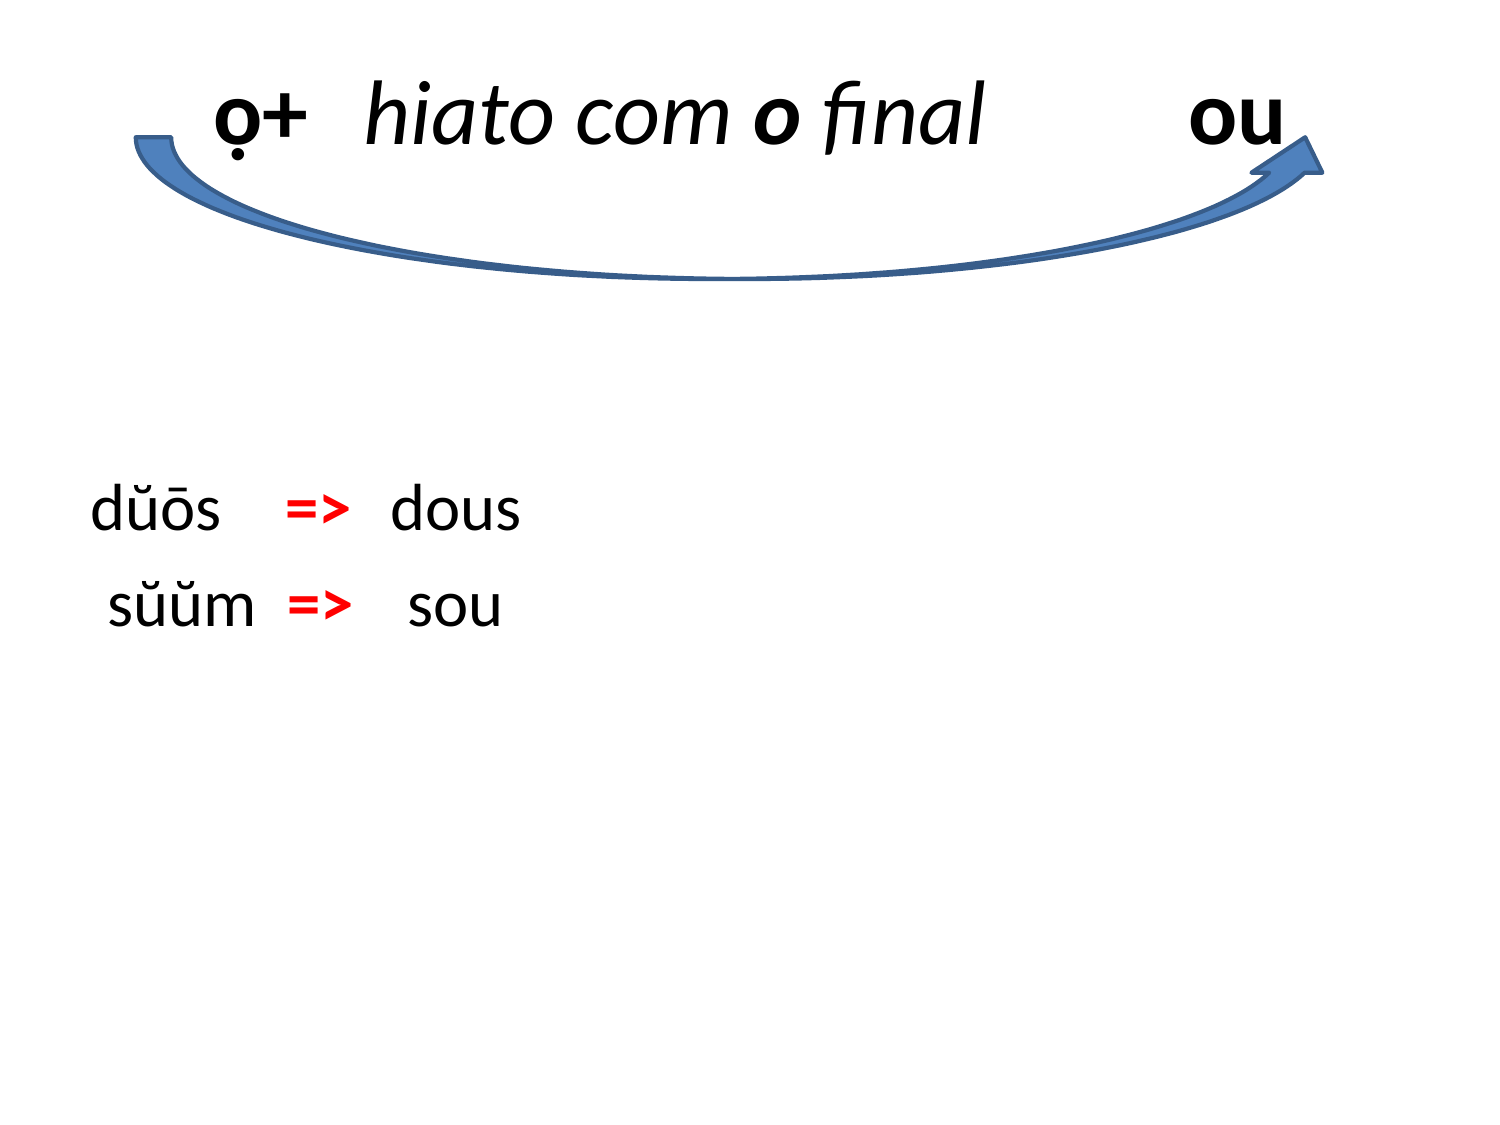

# ọ+	hiato com o final			ou
dŭōs	 =>	dous
sŭŭm	 => 	sou